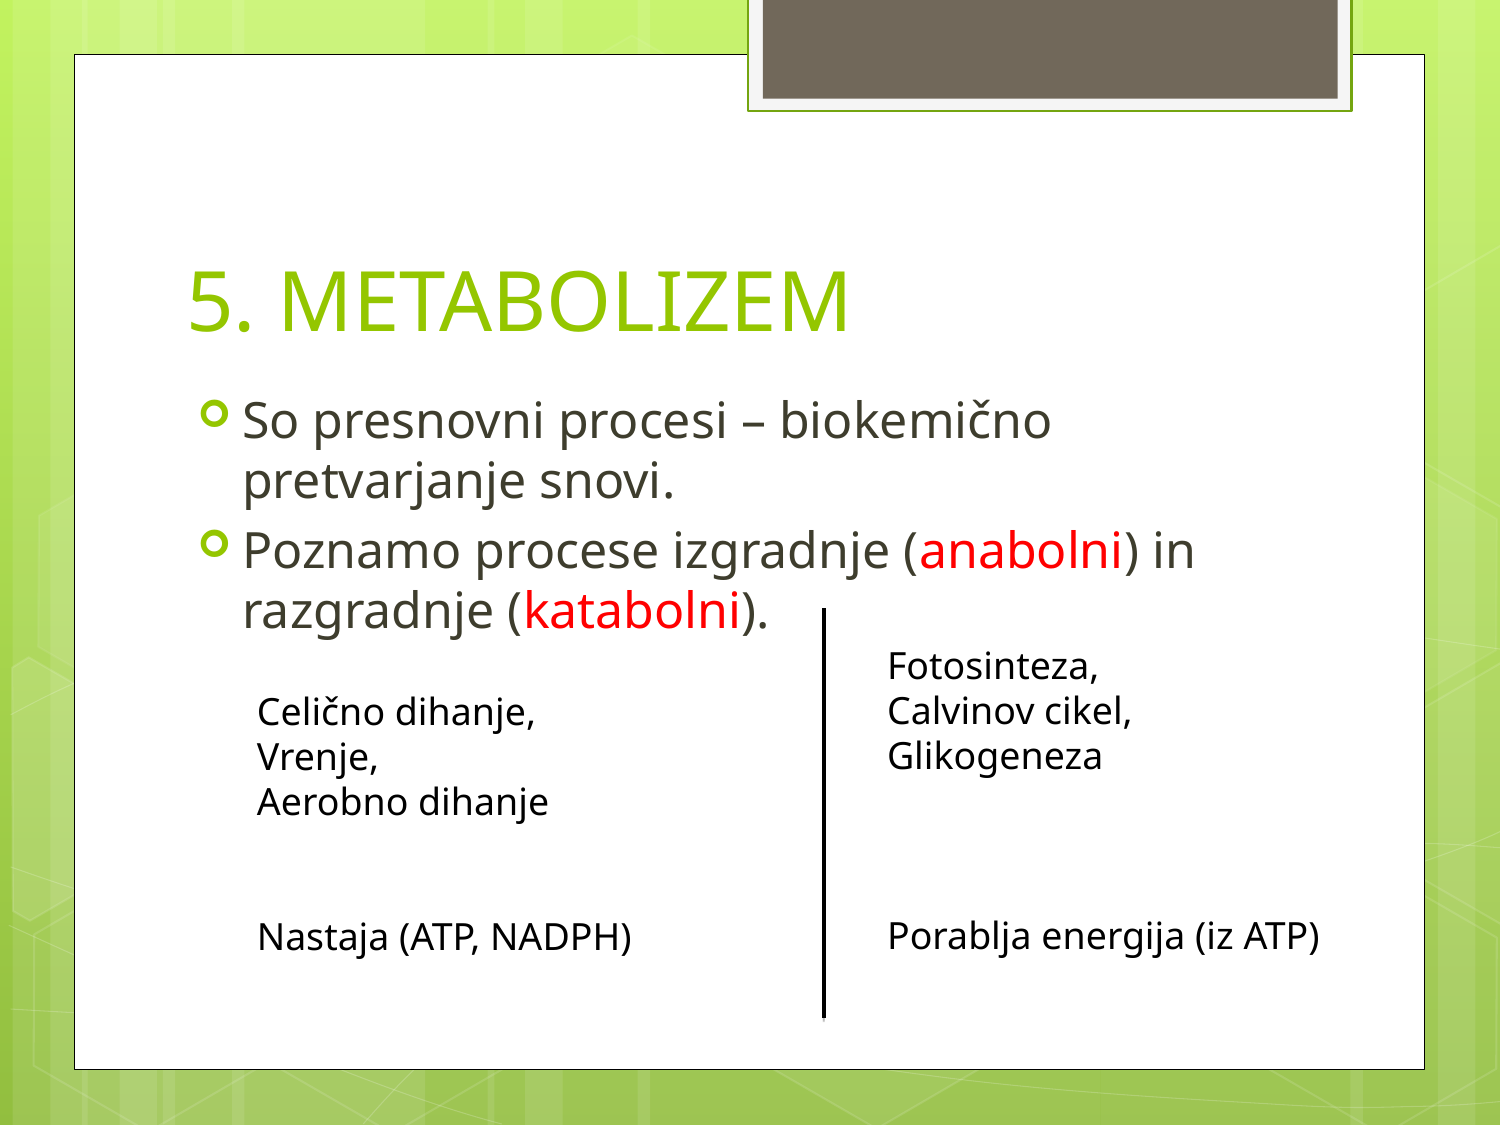

# 5. METABOLIZEM
So presnovni procesi – biokemično pretvarjanje snovi.
Poznamo procese izgradnje (anabolni) in razgradnje (katabolni).
Fotosinteza,
Calvinov cikel,
Glikogeneza
Porablja energija (iz ATP)
Celično dihanje,
Vrenje,
Aerobno dihanje
Nastaja (ATP, NADPH)